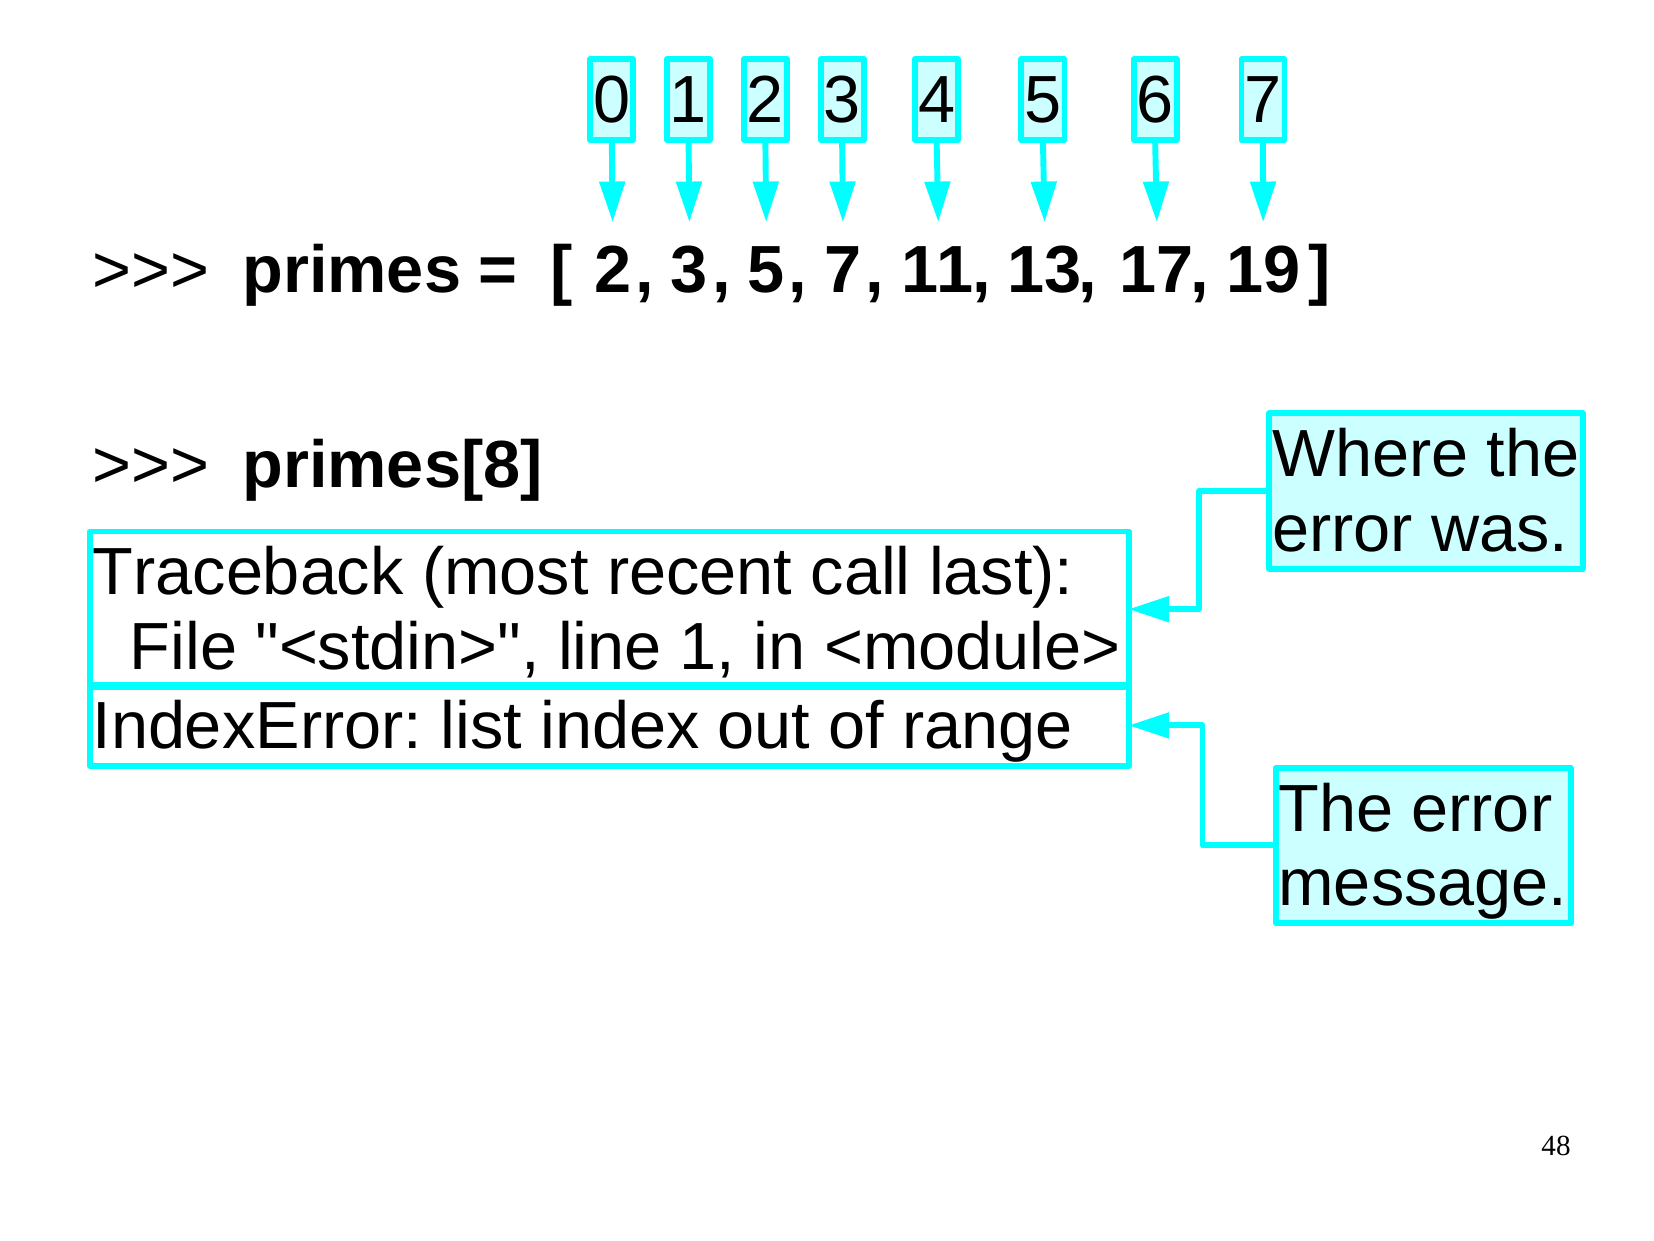

0
1
2
4
3
5
6
7
>>>
primes	=	[
2
,
3
,
5
,
7
,
11
,
13
,
17
,
19
]
Where the
error was.
>>>
primes[8]
Traceback (most recent call last):
 File "<stdin>", line 1, in <module>
IndexError: list index out of range
The error
message.
48